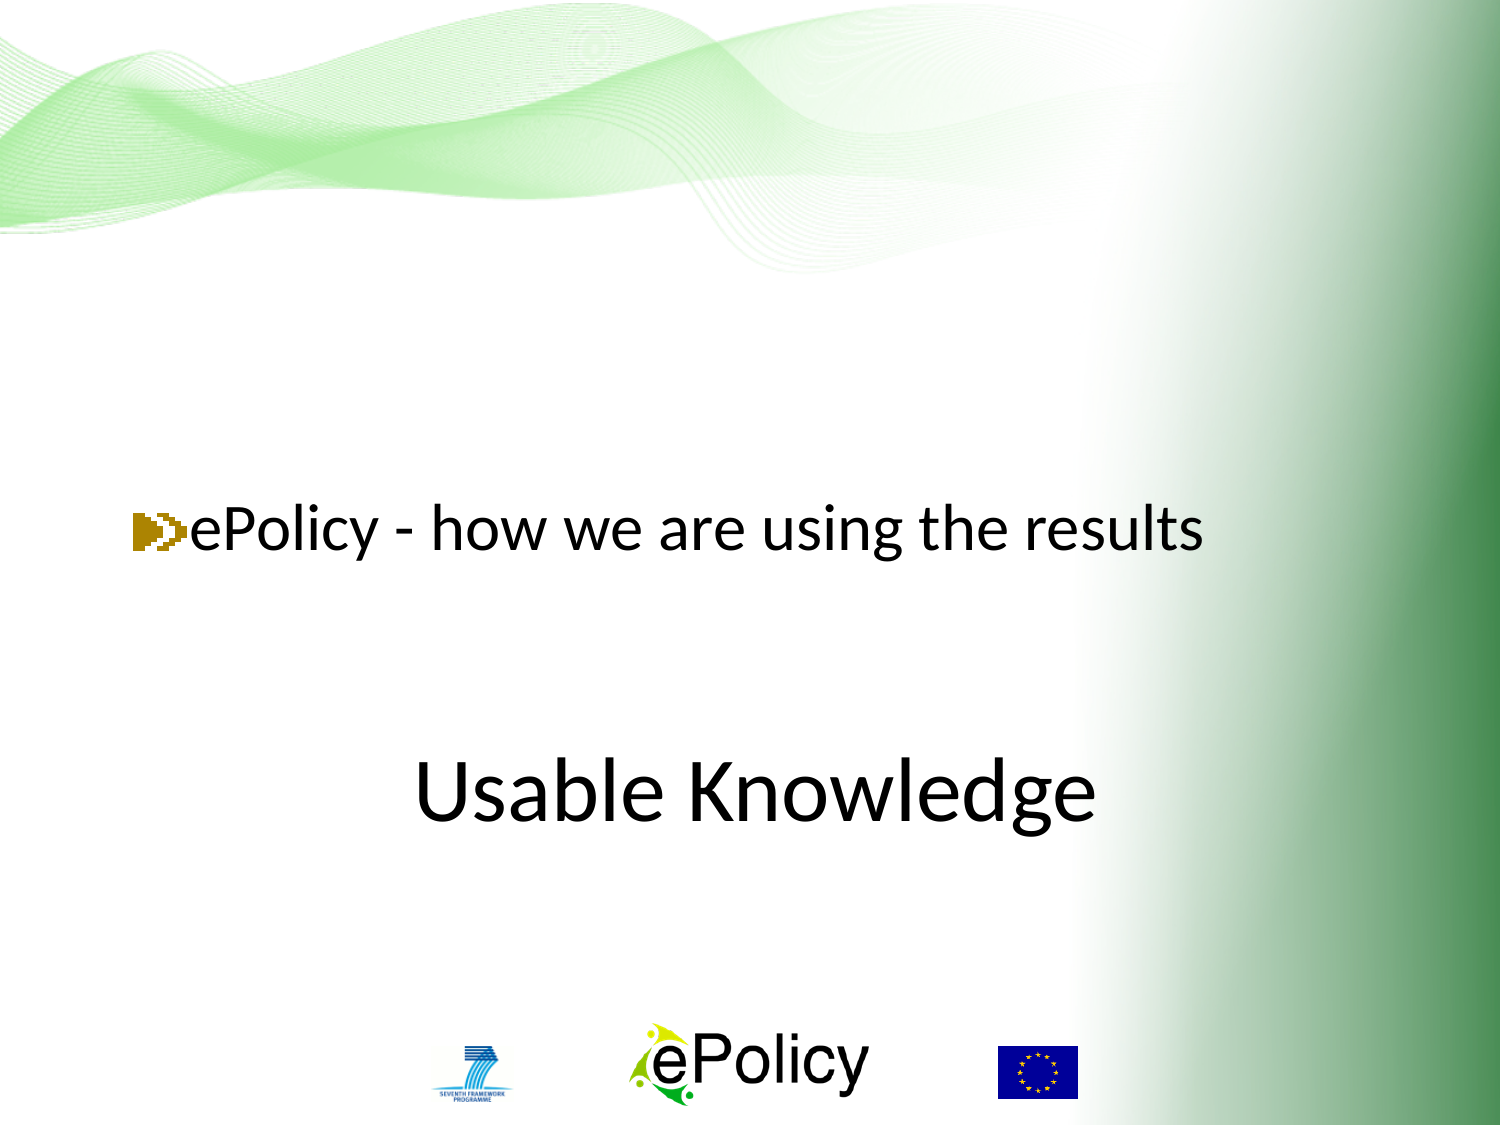

ePolicy - how we are using the results
# Usable Knowledge